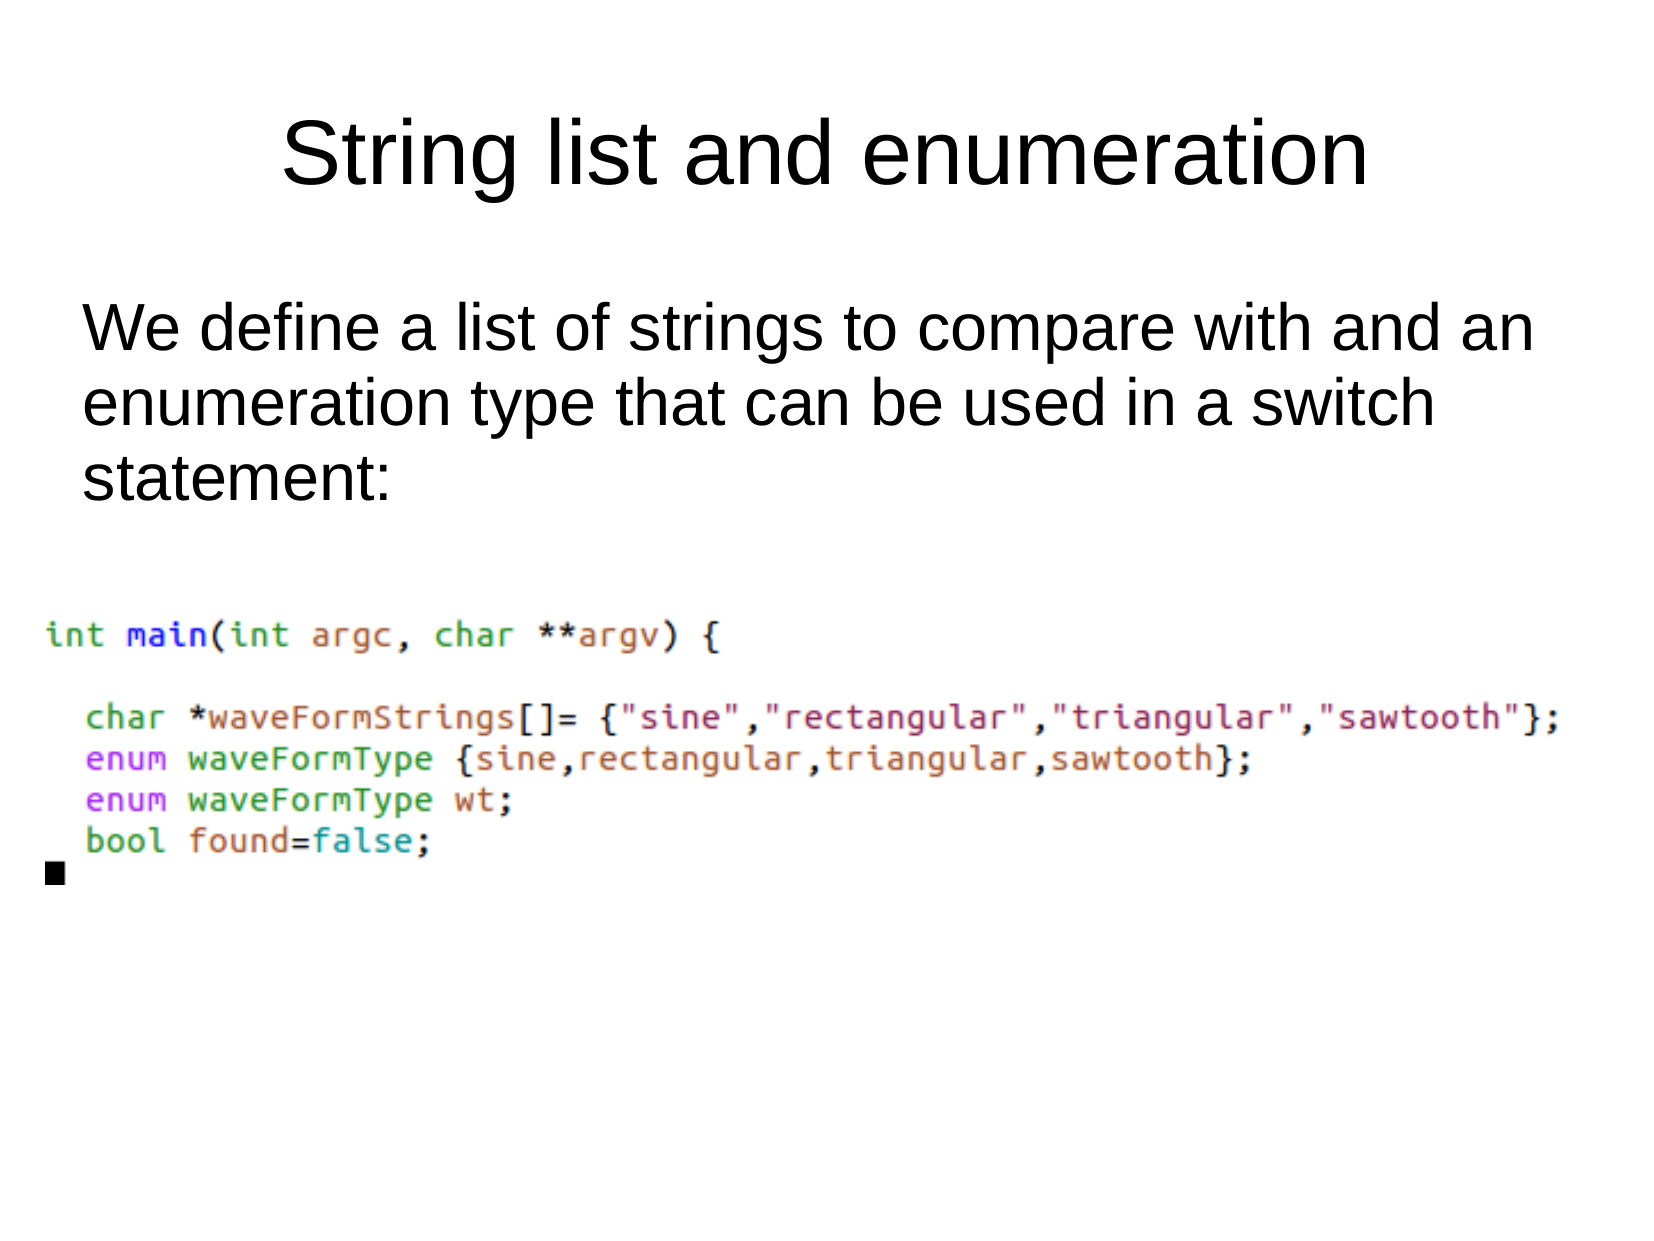

# String list and enumeration
We define a list of strings to compare with and an enumeration type that can be used in a switch statement: